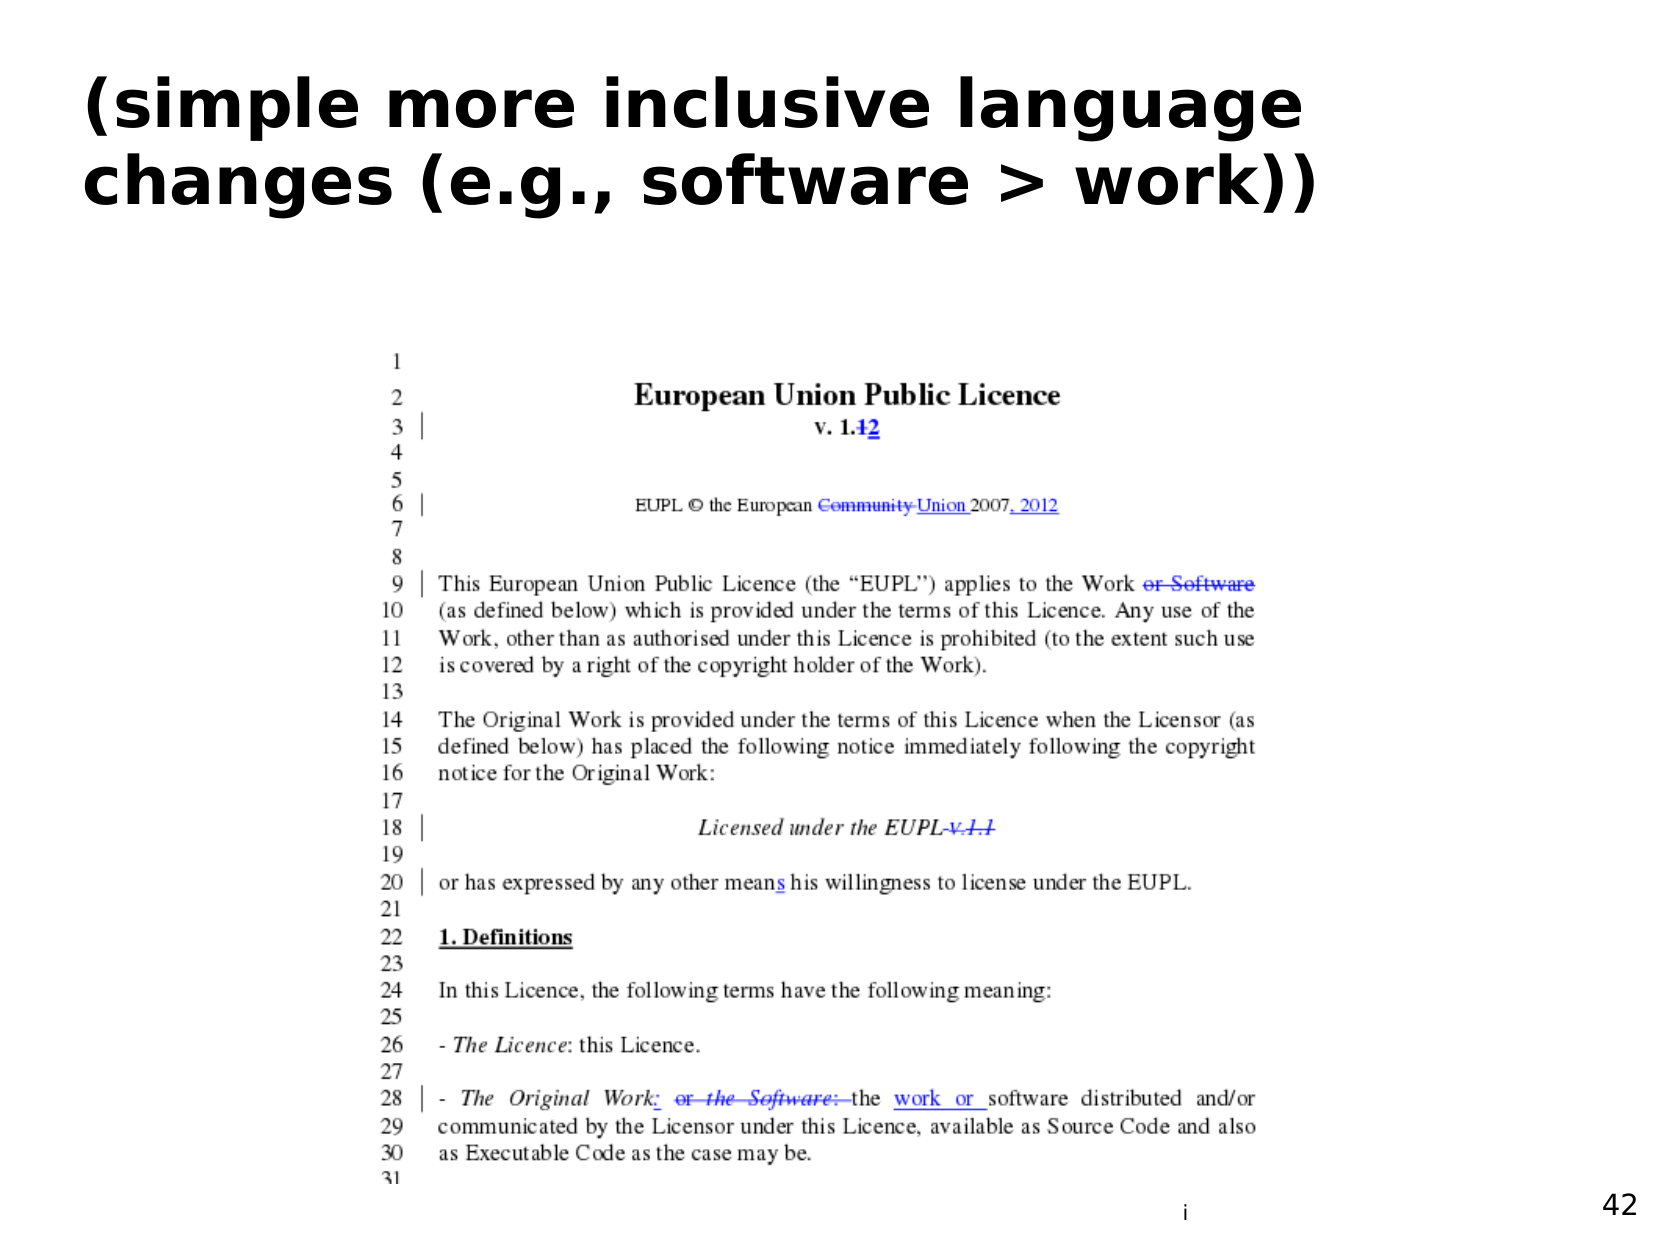

# (simple more inclusive language changes (e.g., software > work))
i